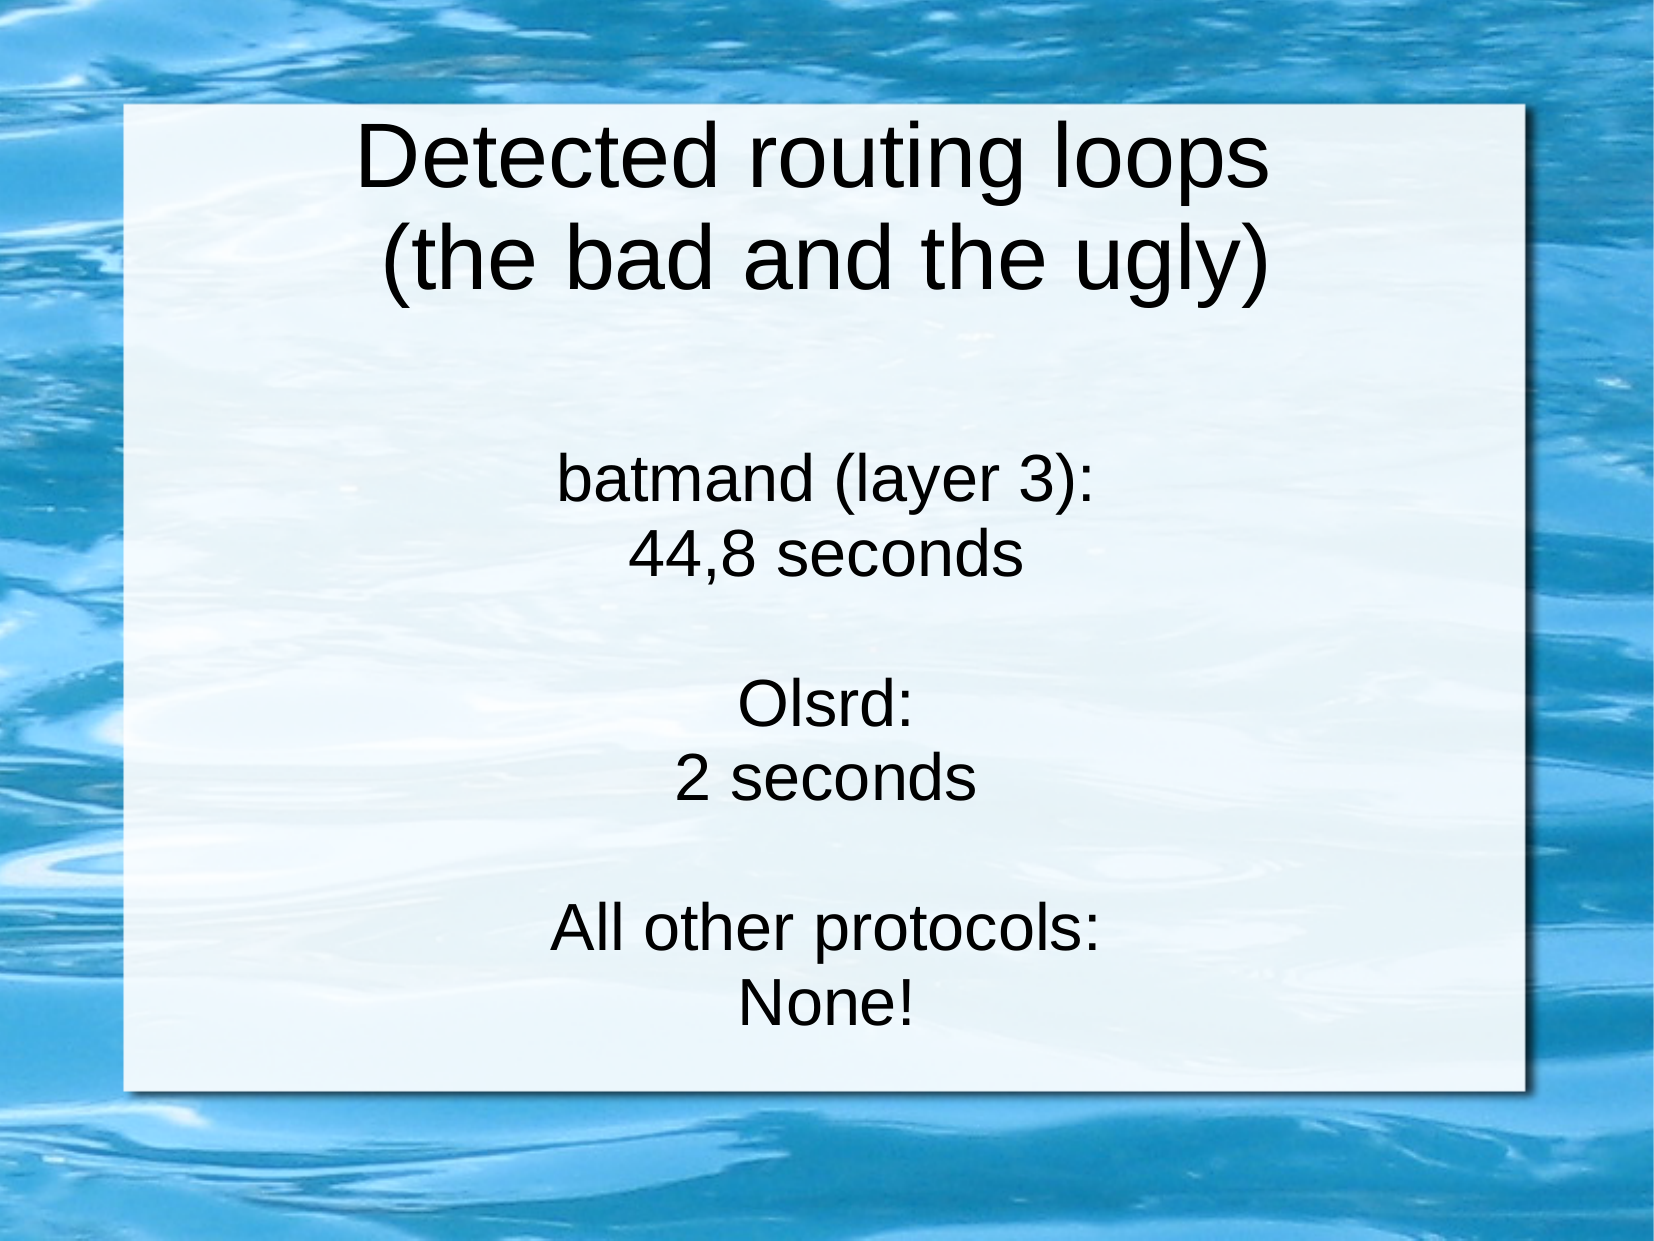

# Detected routing loops (the bad and the ugly)
batmand (layer 3):
44,8 seconds
Olsrd:
2 seconds
All other protocols:
None!